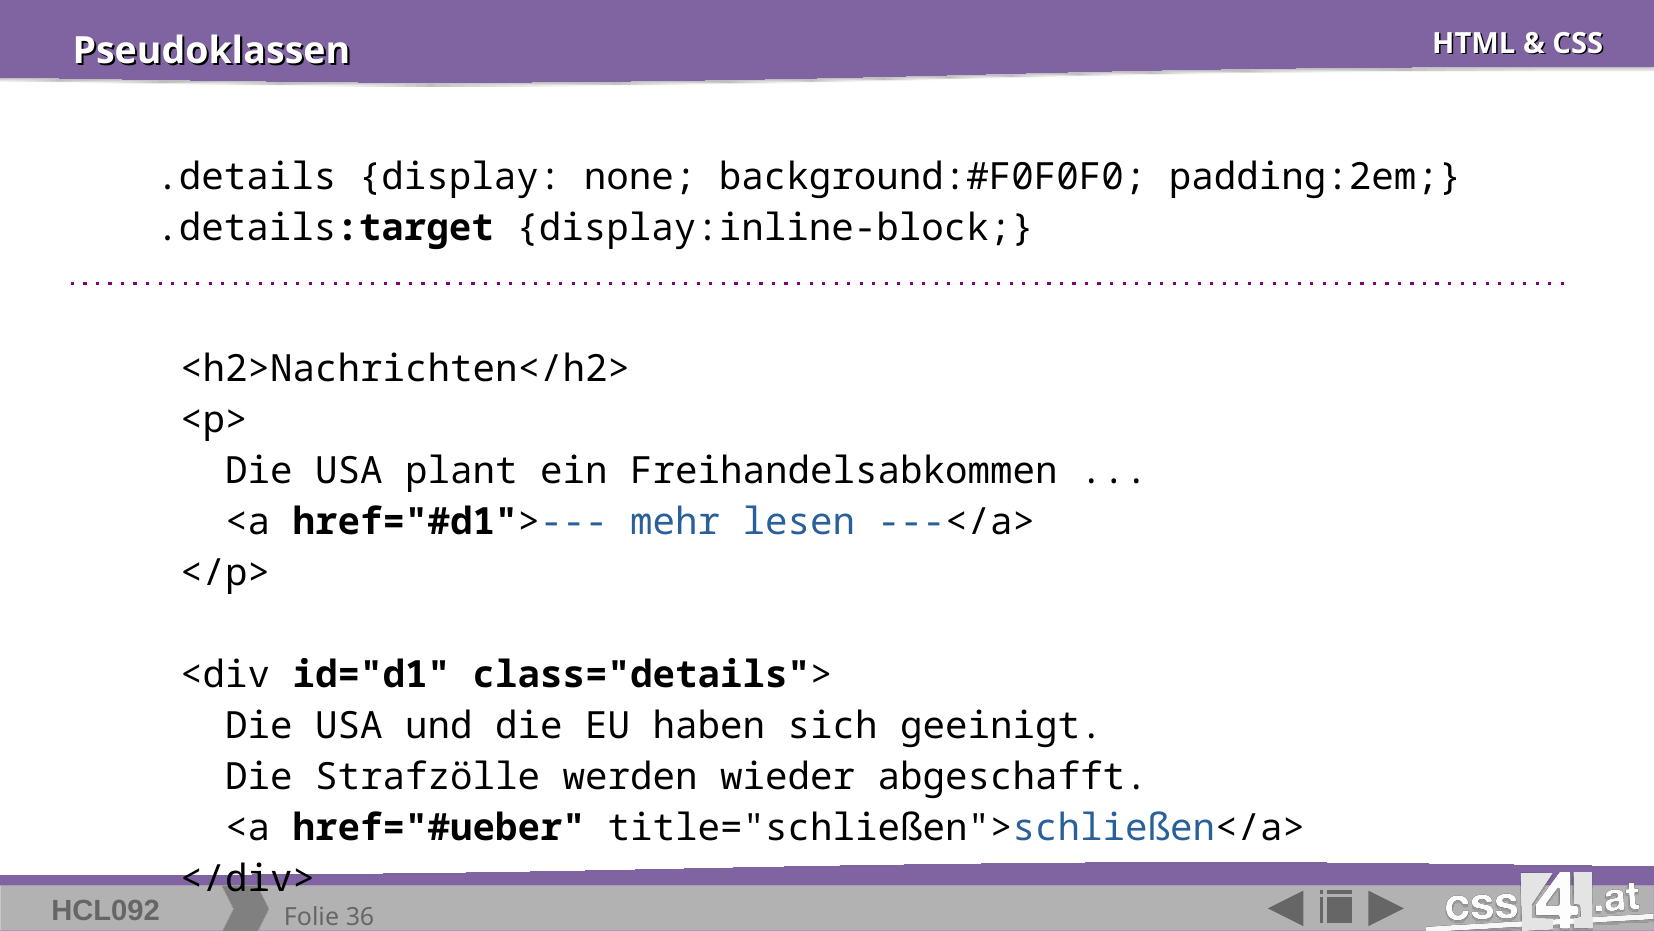

HTML & CSS
Pseudoklassen
.details {display: none; background:#F0F0F0; padding:2em;}
.details:target {display:inline-block;}
<h2>Nachrichten</h2>
<p>
 Die USA plant ein Freihandelsabkommen ...
 <a href="#d1">--- mehr lesen ---</a>
</p>
<div id="d1" class="details">
 Die USA und die EU haben sich geeinigt.
 Die Strafzölle werden wieder abgeschafft.
 <a href="#ueber" title="schließen">schließen</a>
</div>
HCL092
Folie